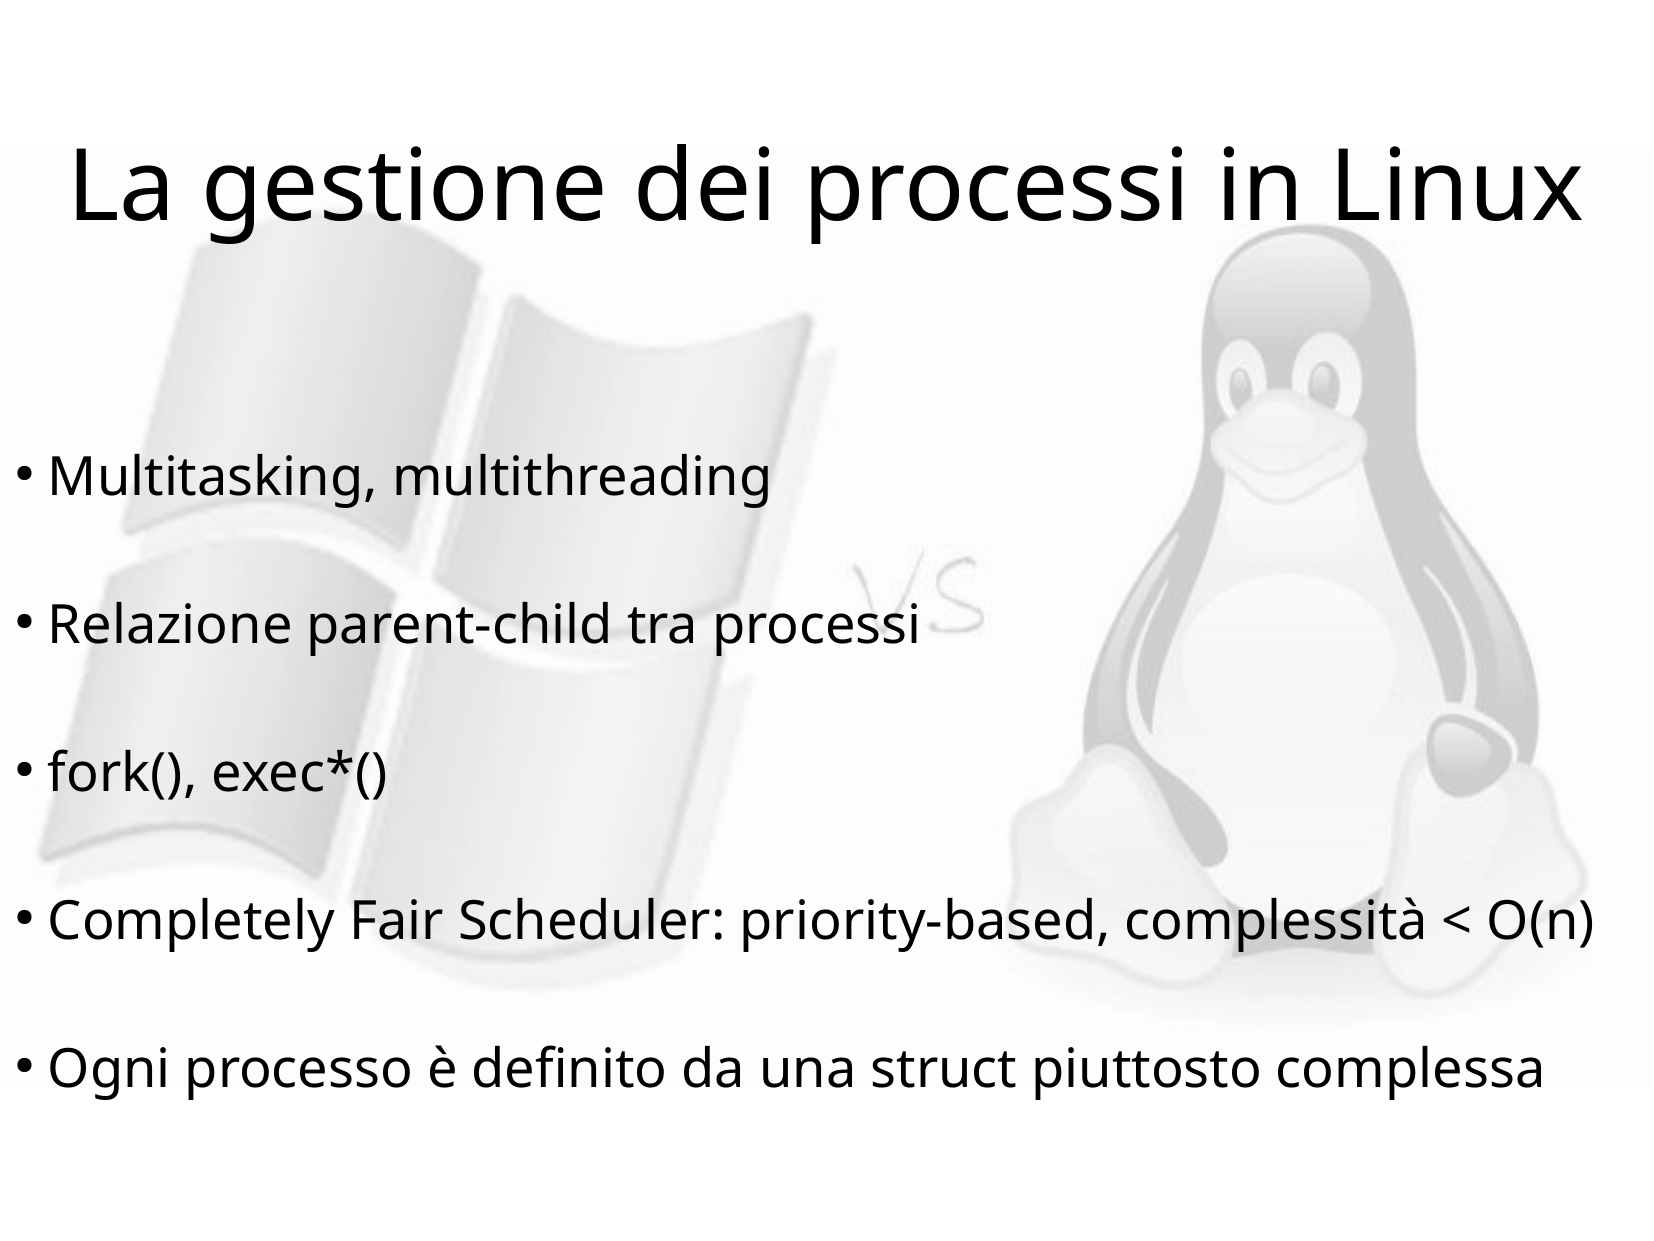

La gestione dei processi in Linux
 Multitasking, multithreading
 Relazione parent-child tra processi
 fork(), exec*()
 Completely Fair Scheduler: priority-based, complessità < O(n)
 Ogni processo è definito da una struct piuttosto complessa